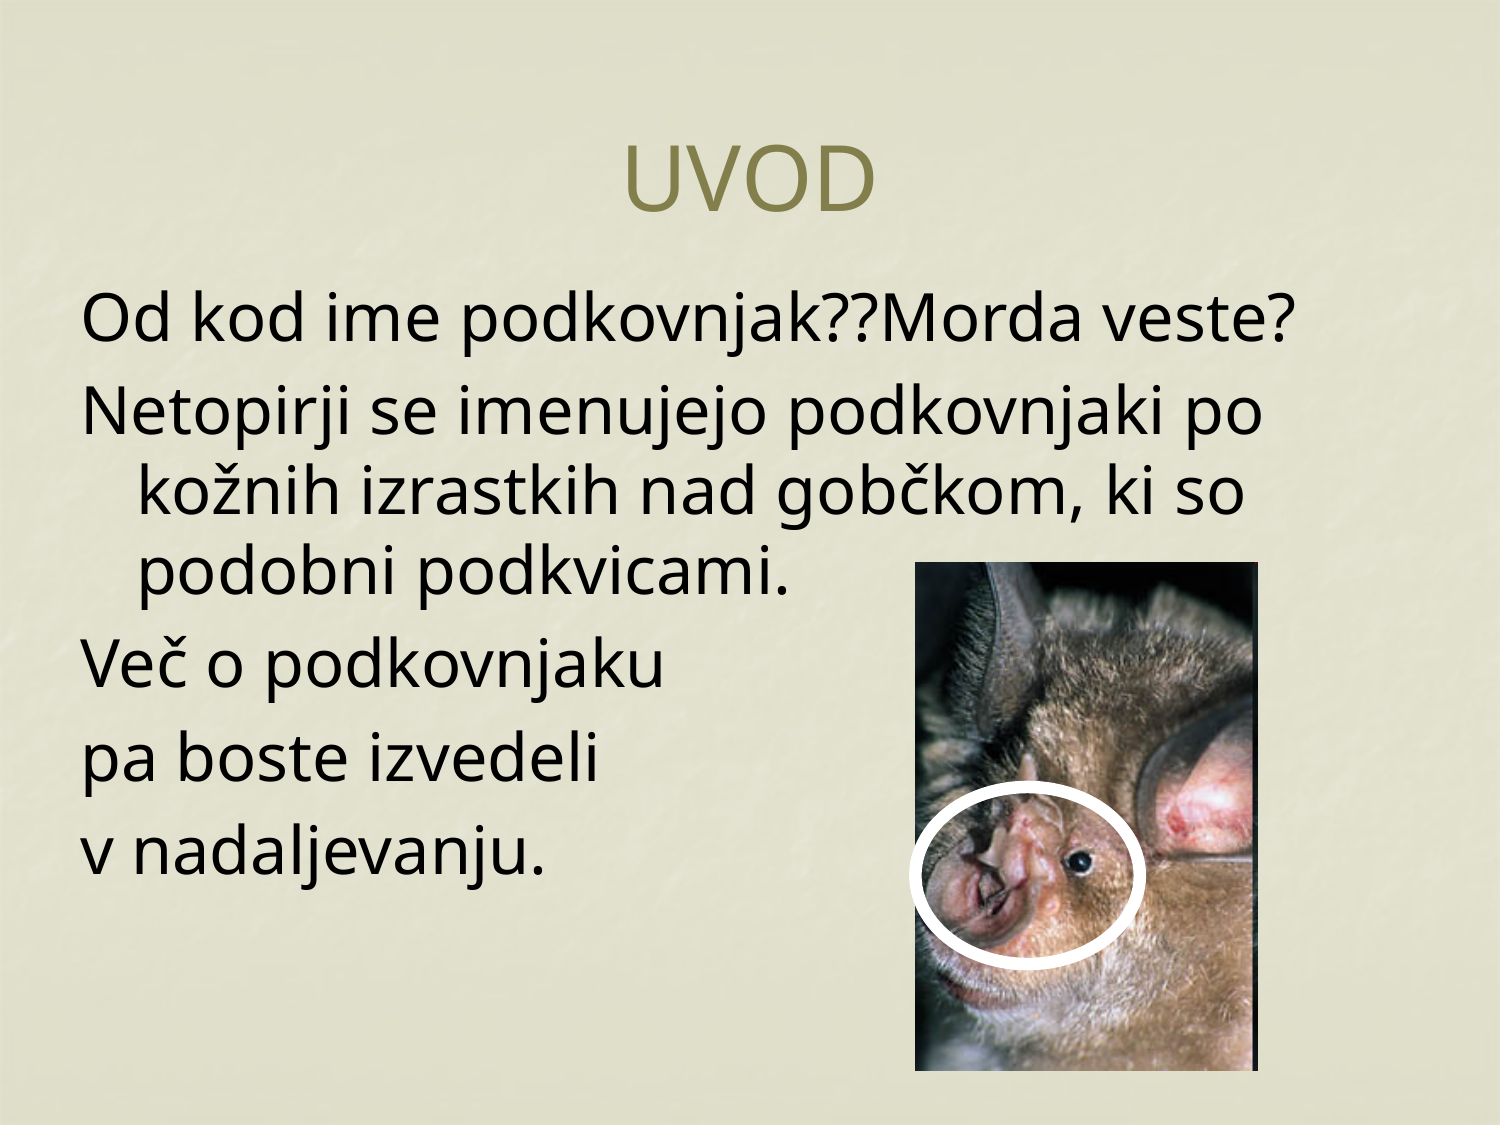

# UVOD
Od kod ime podkovnjak??Morda veste?
Netopirji se imenujejo podkovnjaki po kožnih izrastkih nad gobčkom, ki so podobni podkvicami.
Več o podkovnjaku
pa boste izvedeli
v nadaljevanju.